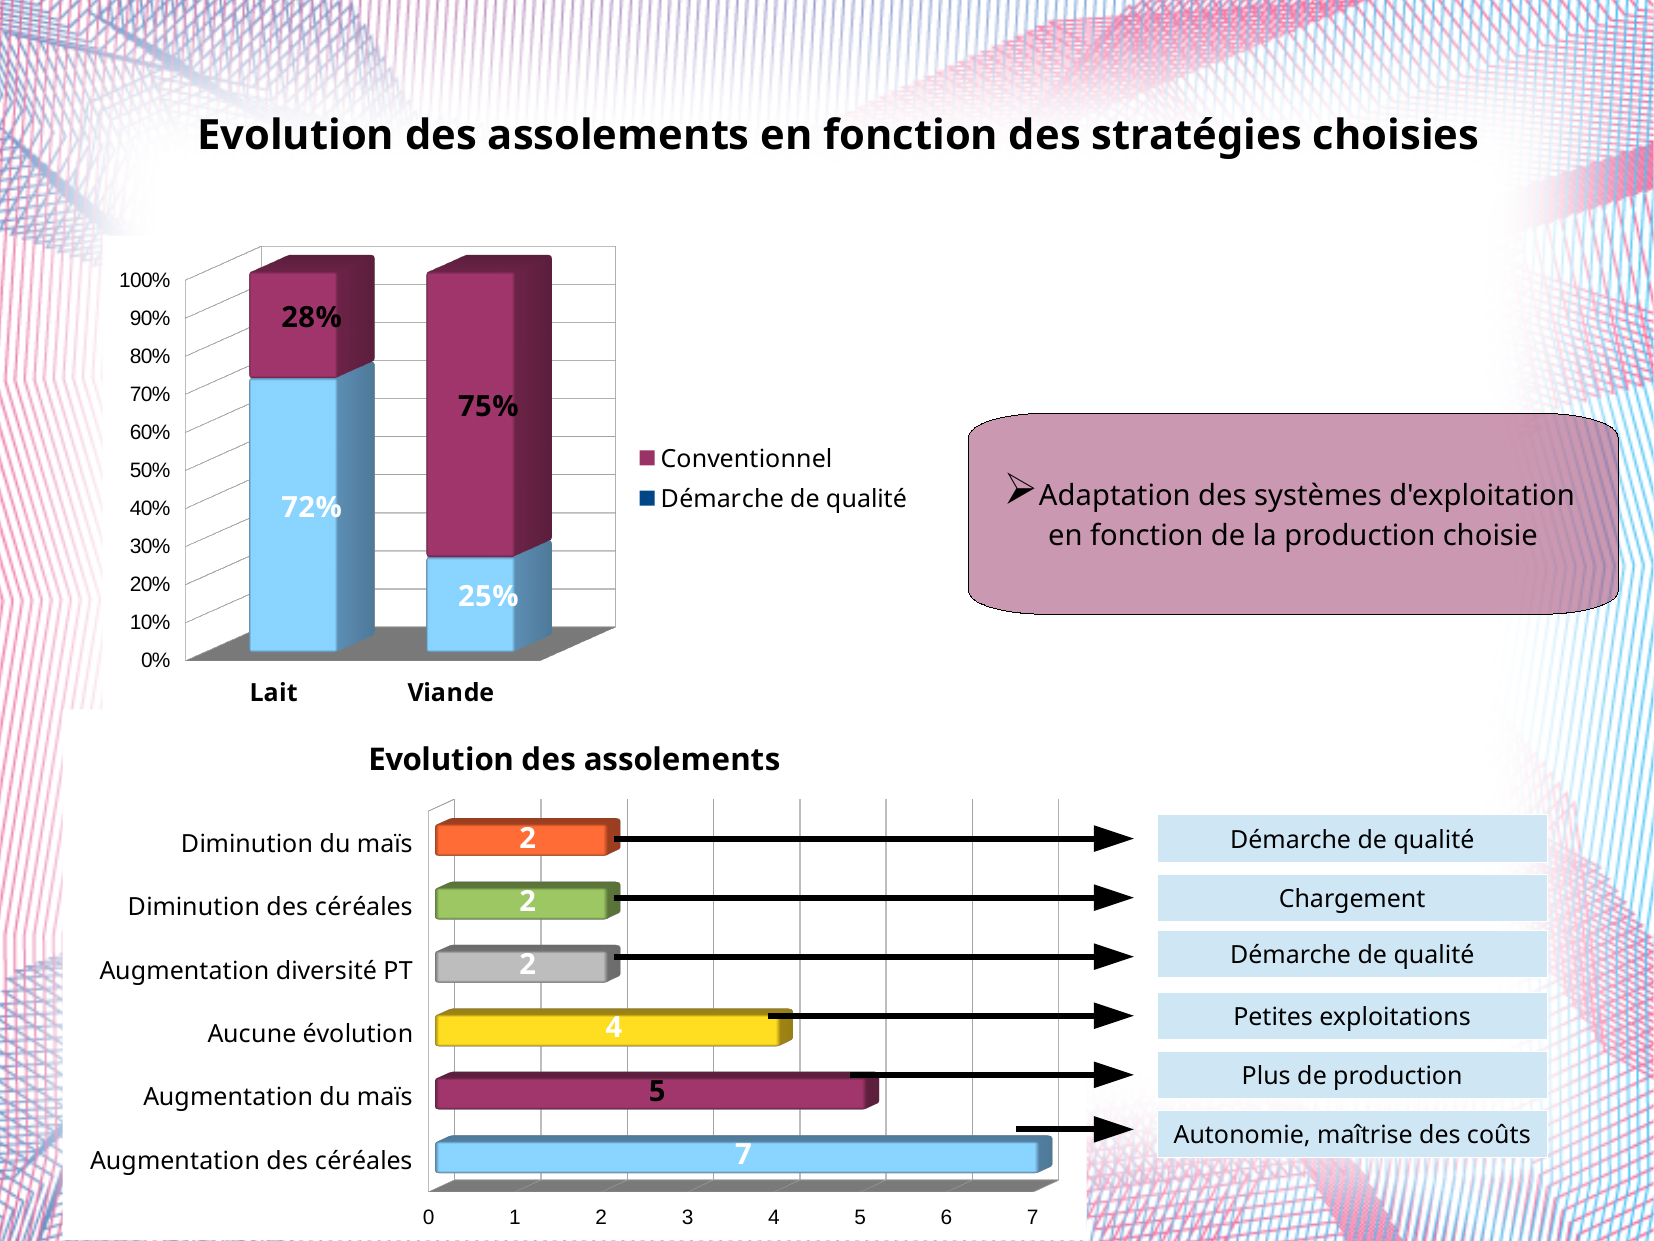

# Evolution des assolements en fonction des stratégies choisies
[unsupported chart]
Adaptation des systèmes d'exploitation
en fonction de la production choisie
[unsupported chart]
Démarche de qualité
Chargement
Démarche de qualité
Petites exploitations
Plus de production
Autonomie, maîtrise des coûts